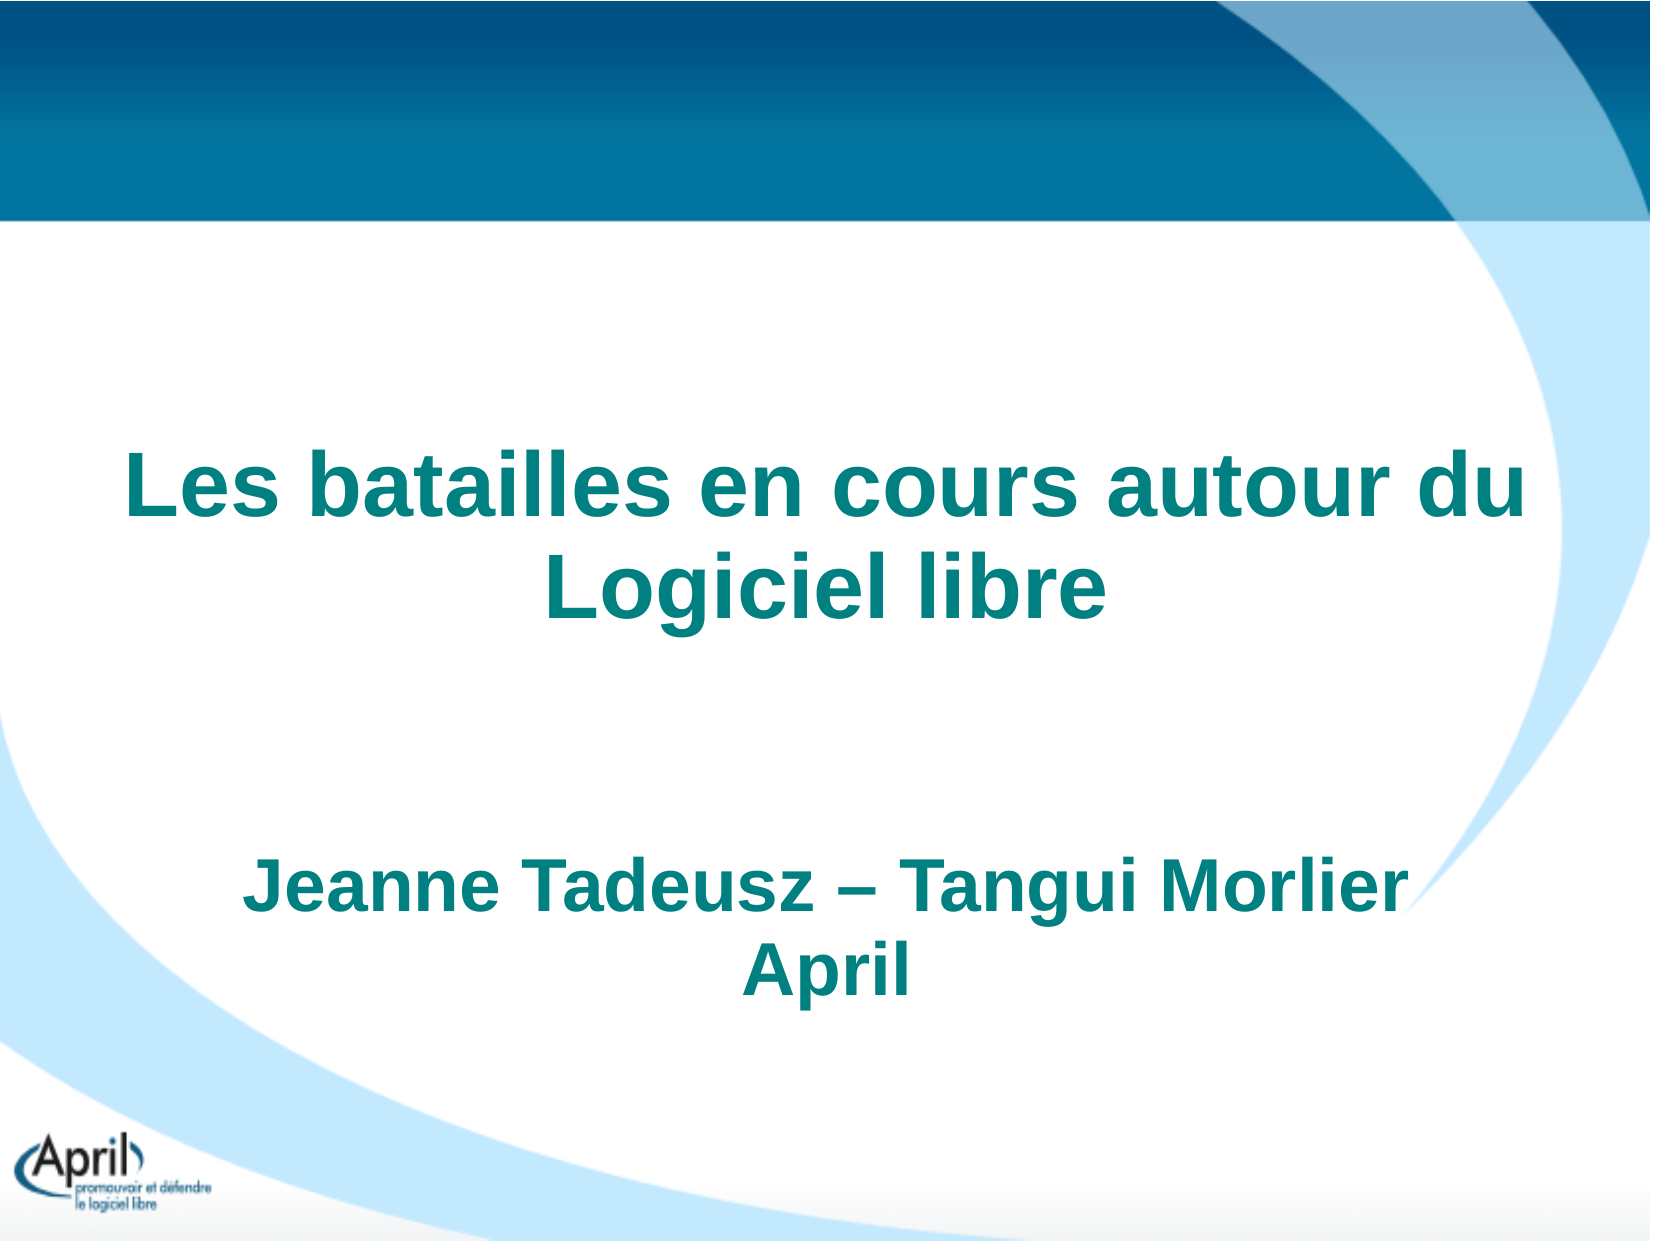

# Les batailles en cours autour du Logiciel libre Jeanne Tadeusz – Tangui Morlier April